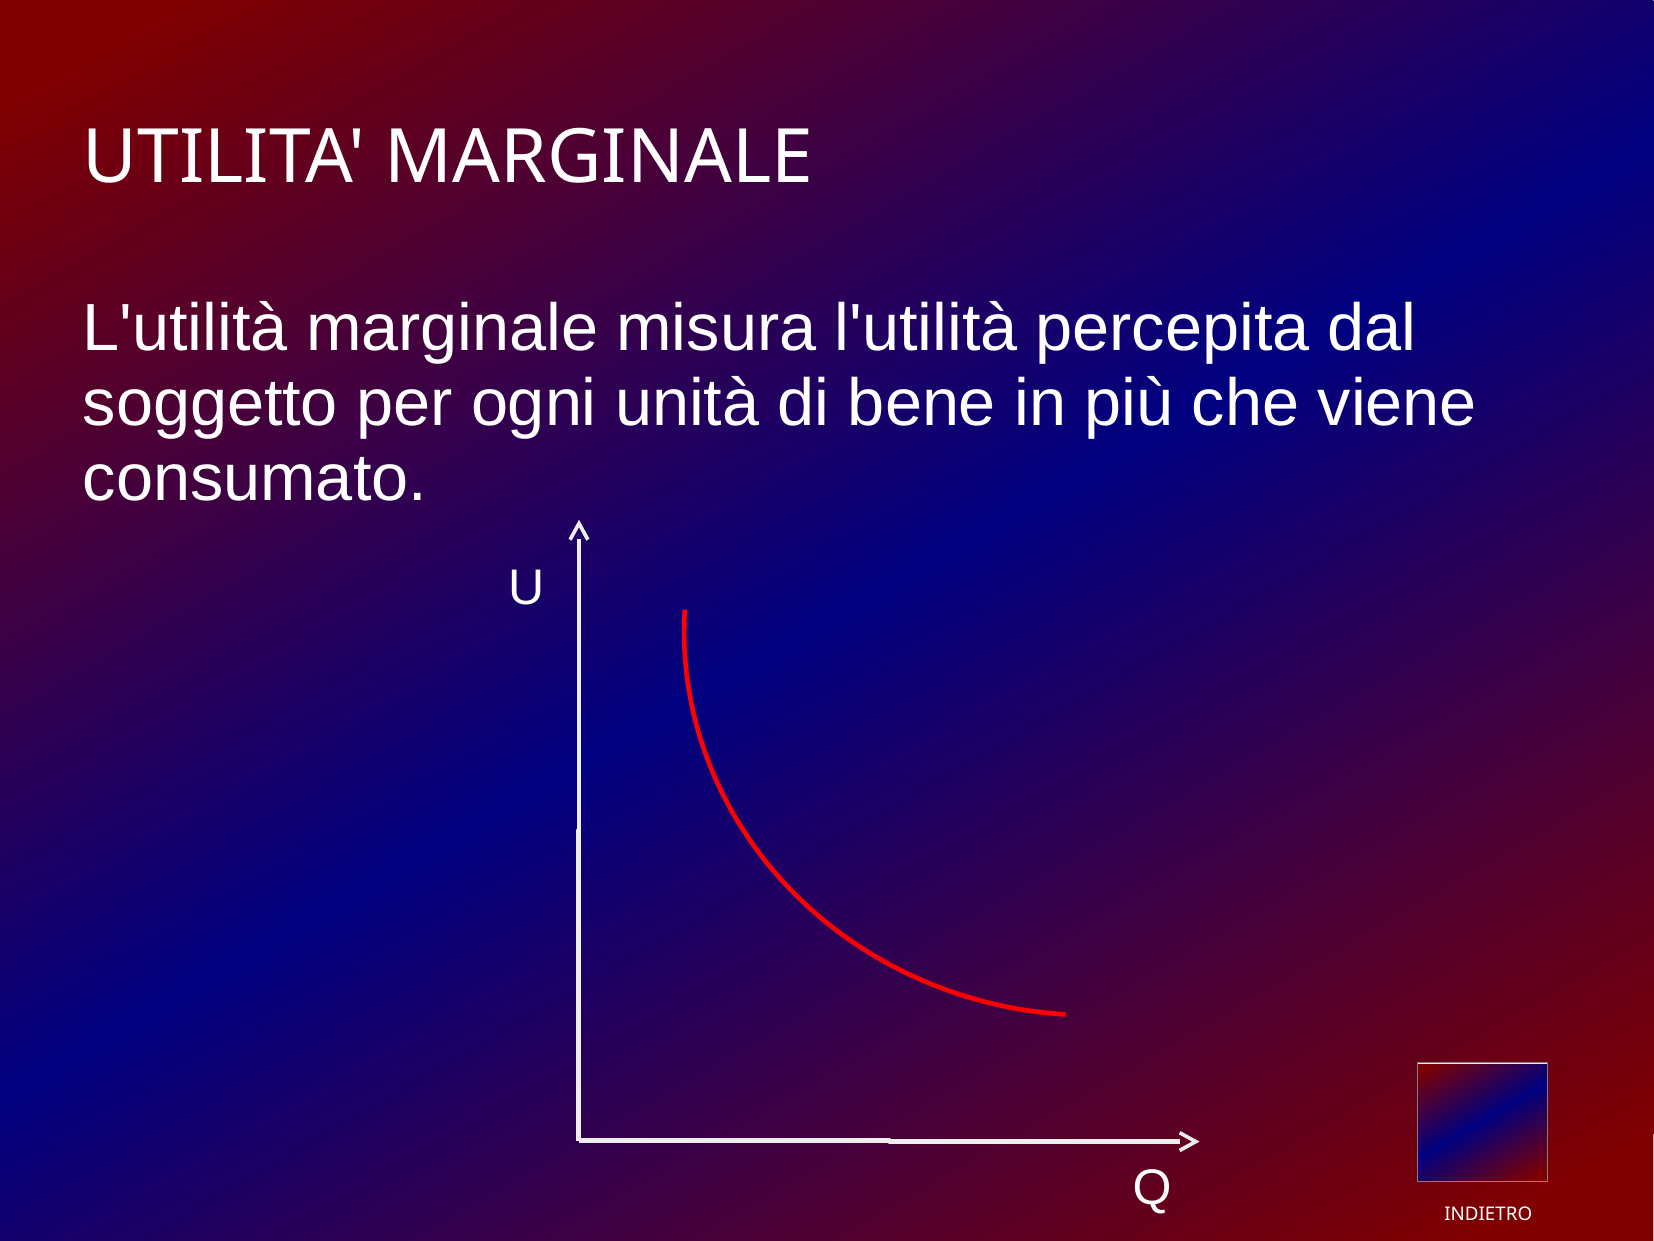

# UTILITA' MARGINALE
L'utilità marginale misura l'utilità percepita dal soggetto per ogni unità di bene in più che viene consumato.
 U
 Q
INDIETRO